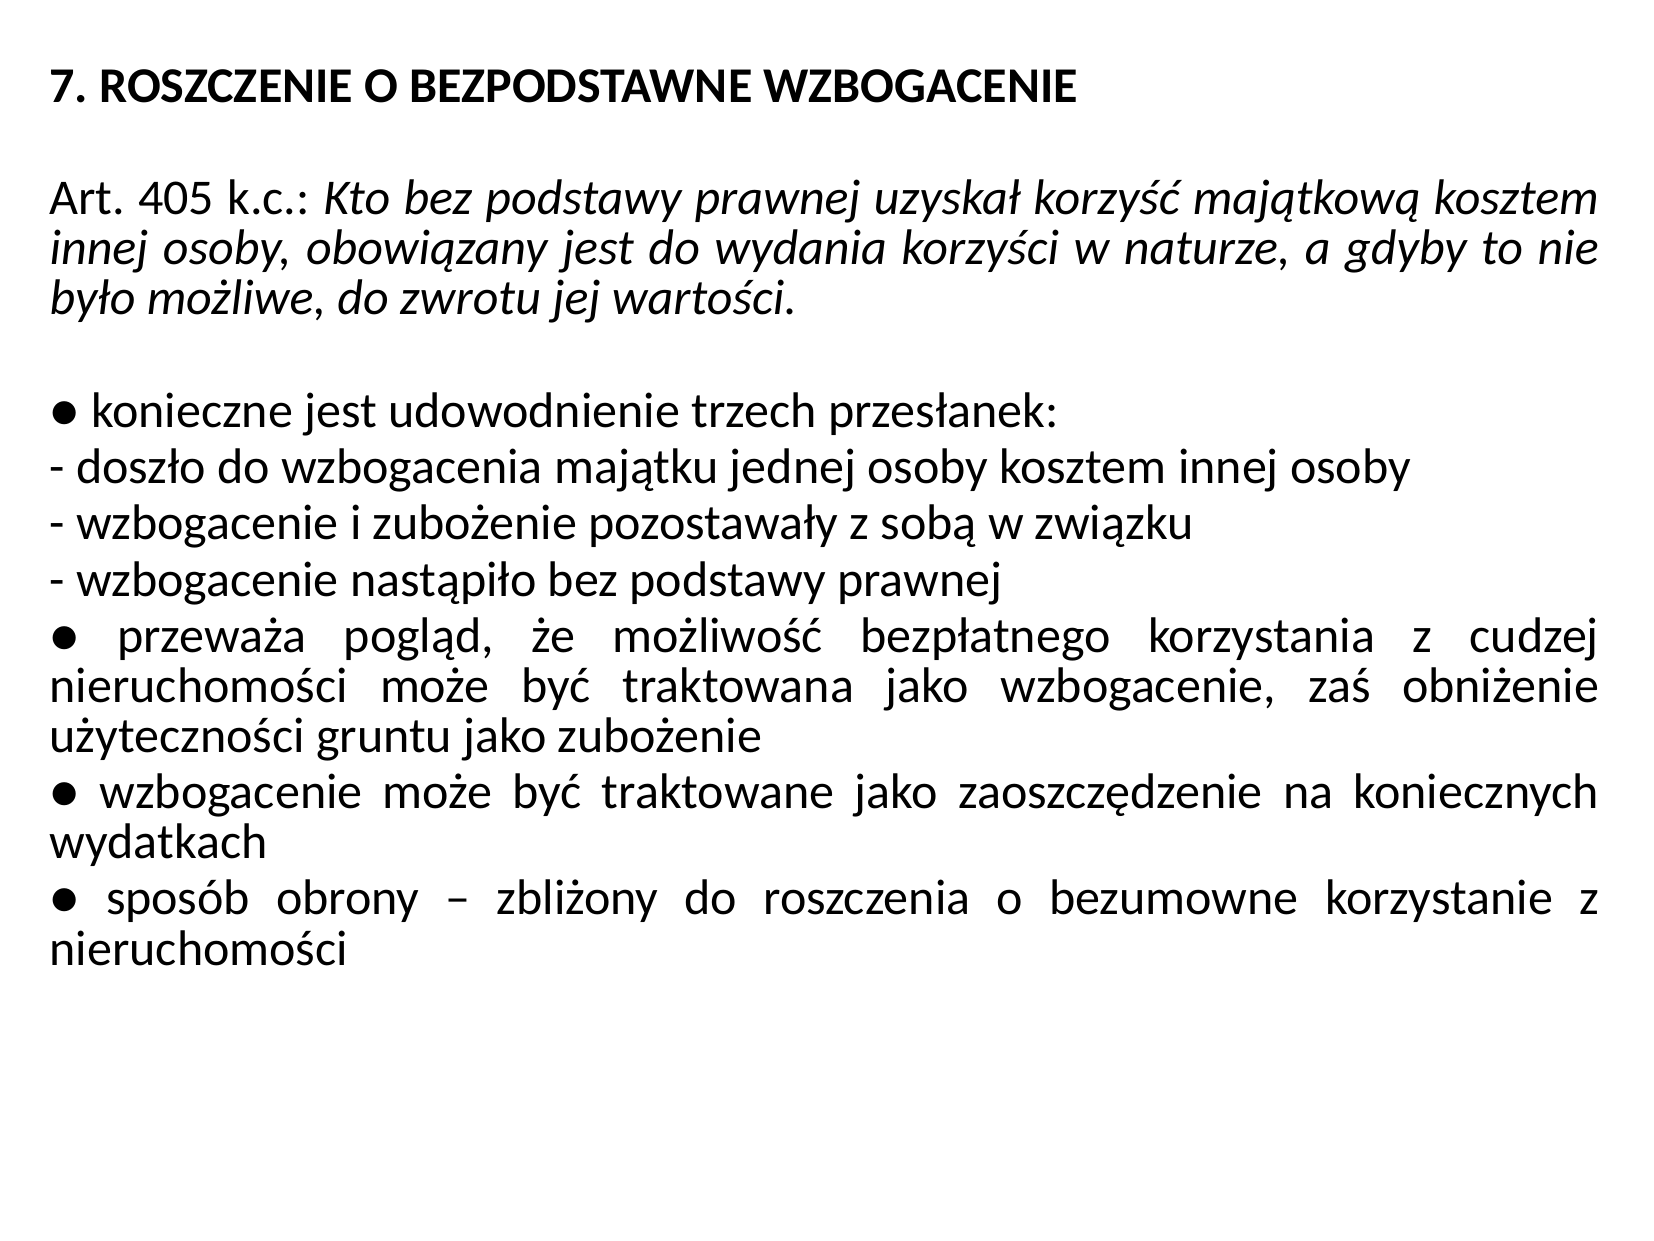

#
7. ROSZCZENIE O BEZPODSTAWNE WZBOGACENIE
Art. 405 k.c.: Kto bez podstawy prawnej uzyskał korzyść majątkową kosztem innej osoby, obowiązany jest do wydania korzyści w naturze, a gdyby to nie było możliwe, do zwrotu jej wartości.
● konieczne jest udowodnienie trzech przesłanek:
- doszło do wzbogacenia majątku jednej osoby kosztem innej osoby
- wzbogacenie i zubożenie pozostawały z sobą w związku
- wzbogacenie nastąpiło bez podstawy prawnej
● przeważa pogląd, że możliwość bezpłatnego korzystania z cudzej nieruchomości może być traktowana jako wzbogacenie, zaś obniżenie użyteczności gruntu jako zubożenie
● wzbogacenie może być traktowane jako zaoszczędzenie na koniecznych wydatkach
● sposób obrony – zbliżony do roszczenia o bezumowne korzystanie z nieruchomości